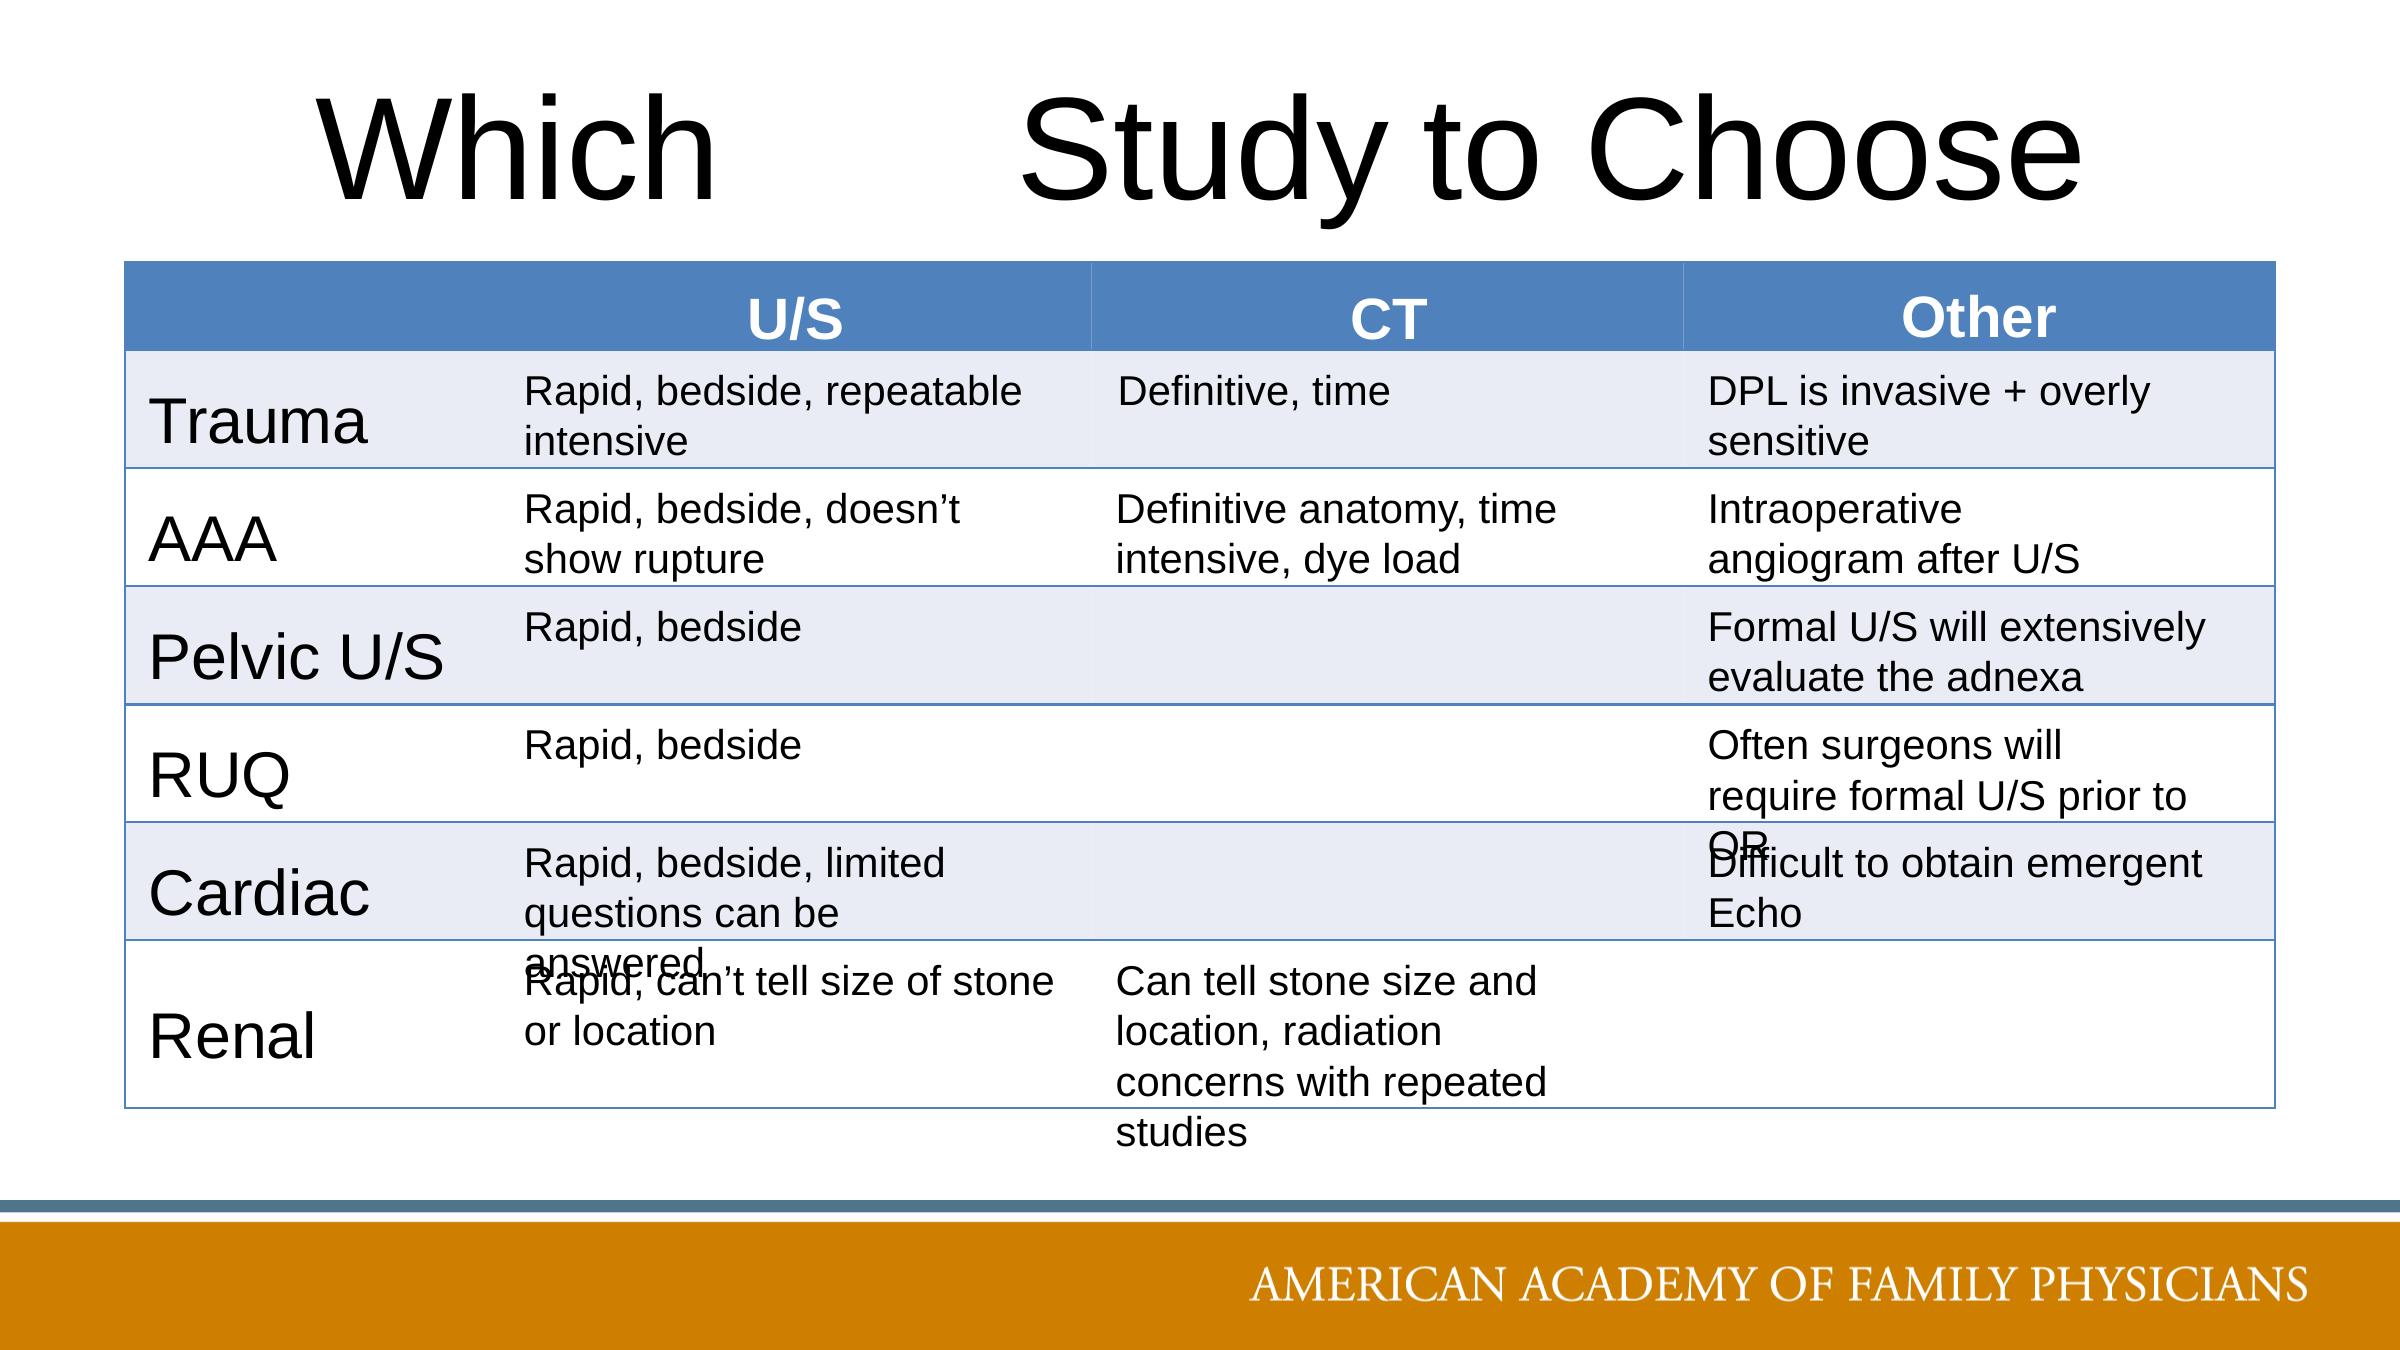

# Which	Study	to Choose
Other
U/S	CT
Rapid, bedside, repeatable	Definitive, time intensive
DPL is invasive + overly
sensitive
Trauma
Rapid, bedside, doesn’t show rupture
Definitive anatomy, time intensive, dye load
Intraoperative angiogram after U/S
AAA
Rapid, bedside
Formal U/S will extensively
evaluate the adnexa
Pelvic U/S
Rapid, bedside
Often surgeons will require formal U/S prior to OR
RUQ
Rapid, bedside, limited questions can be answered
Difficult to obtain emergent Echo
Cardiac
Rapid, can’t tell size of stone or location
Can tell stone size and location, radiation concerns with repeated studies
Renal